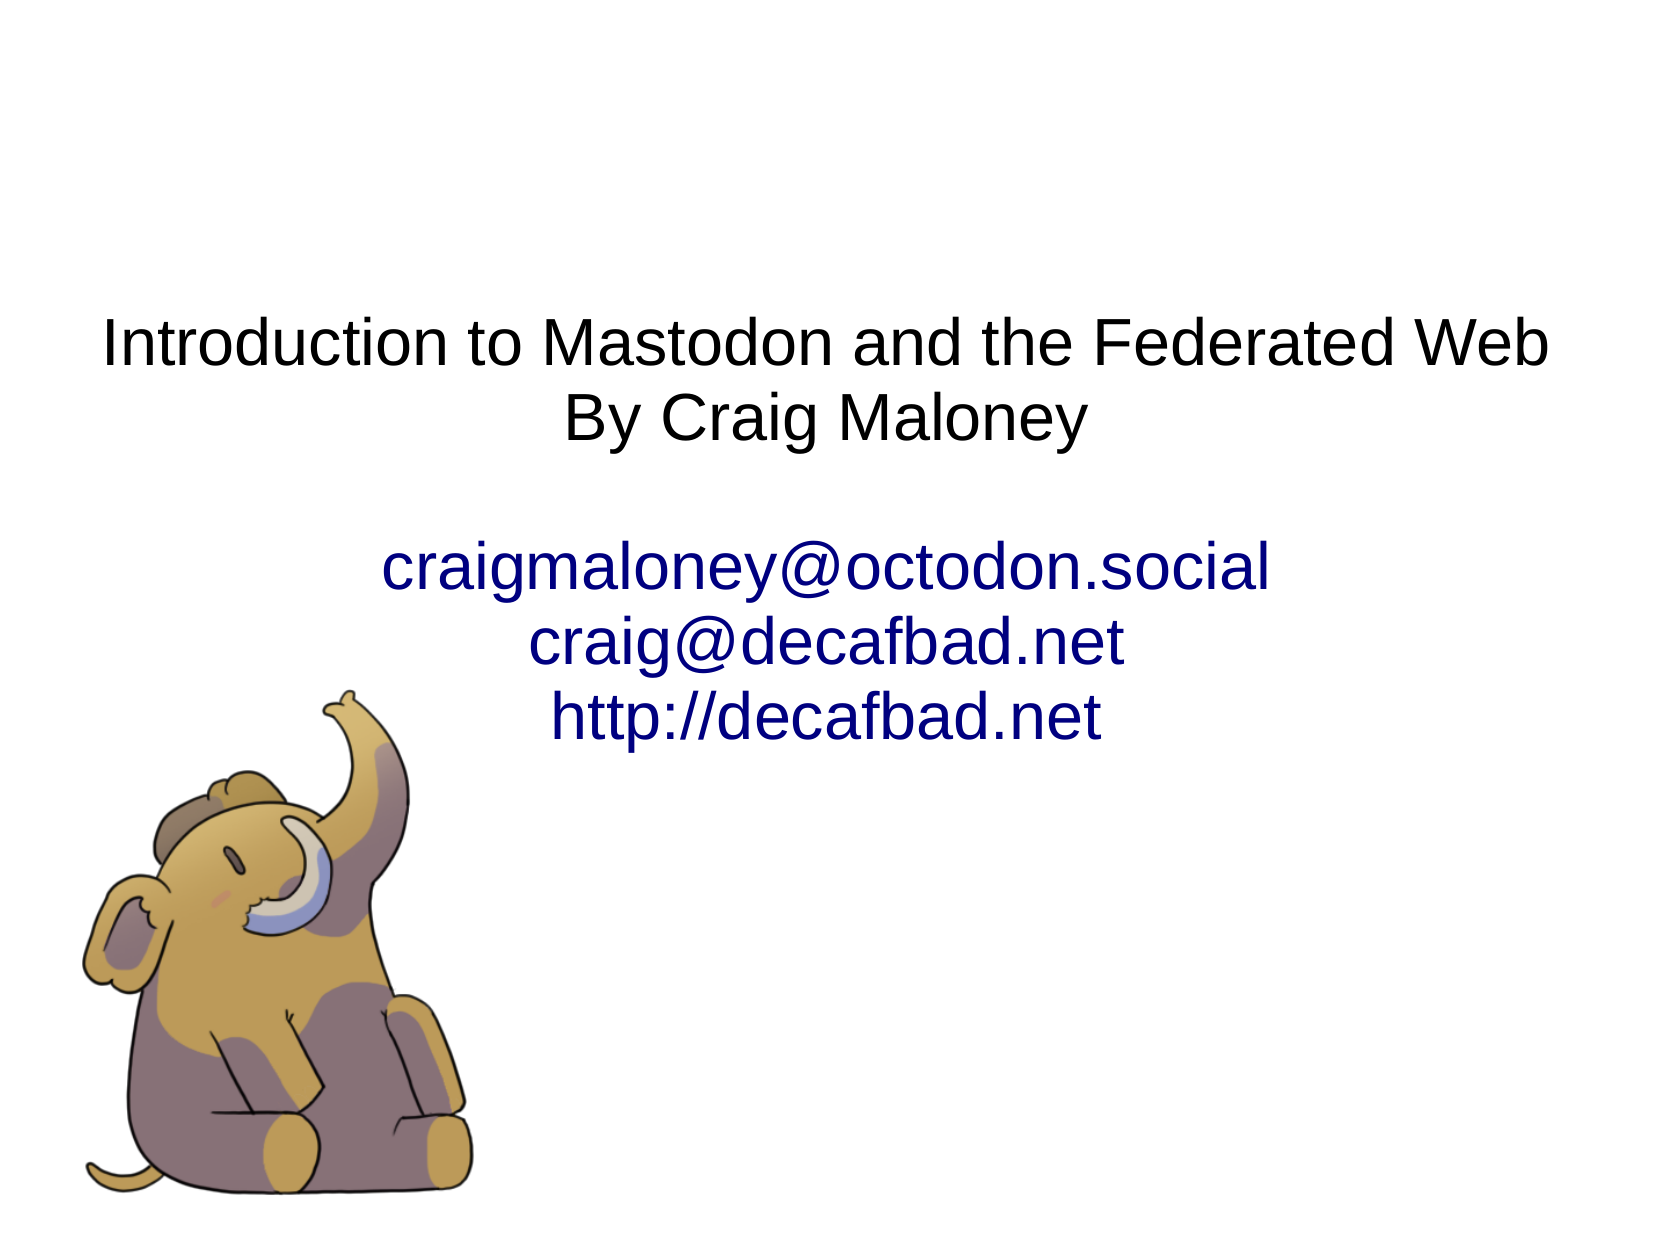

# Introduction to Mastodon and the Federated Web
By Craig Maloney
craigmaloney@octodon.social
craig@decafbad.net
http://decafbad.net